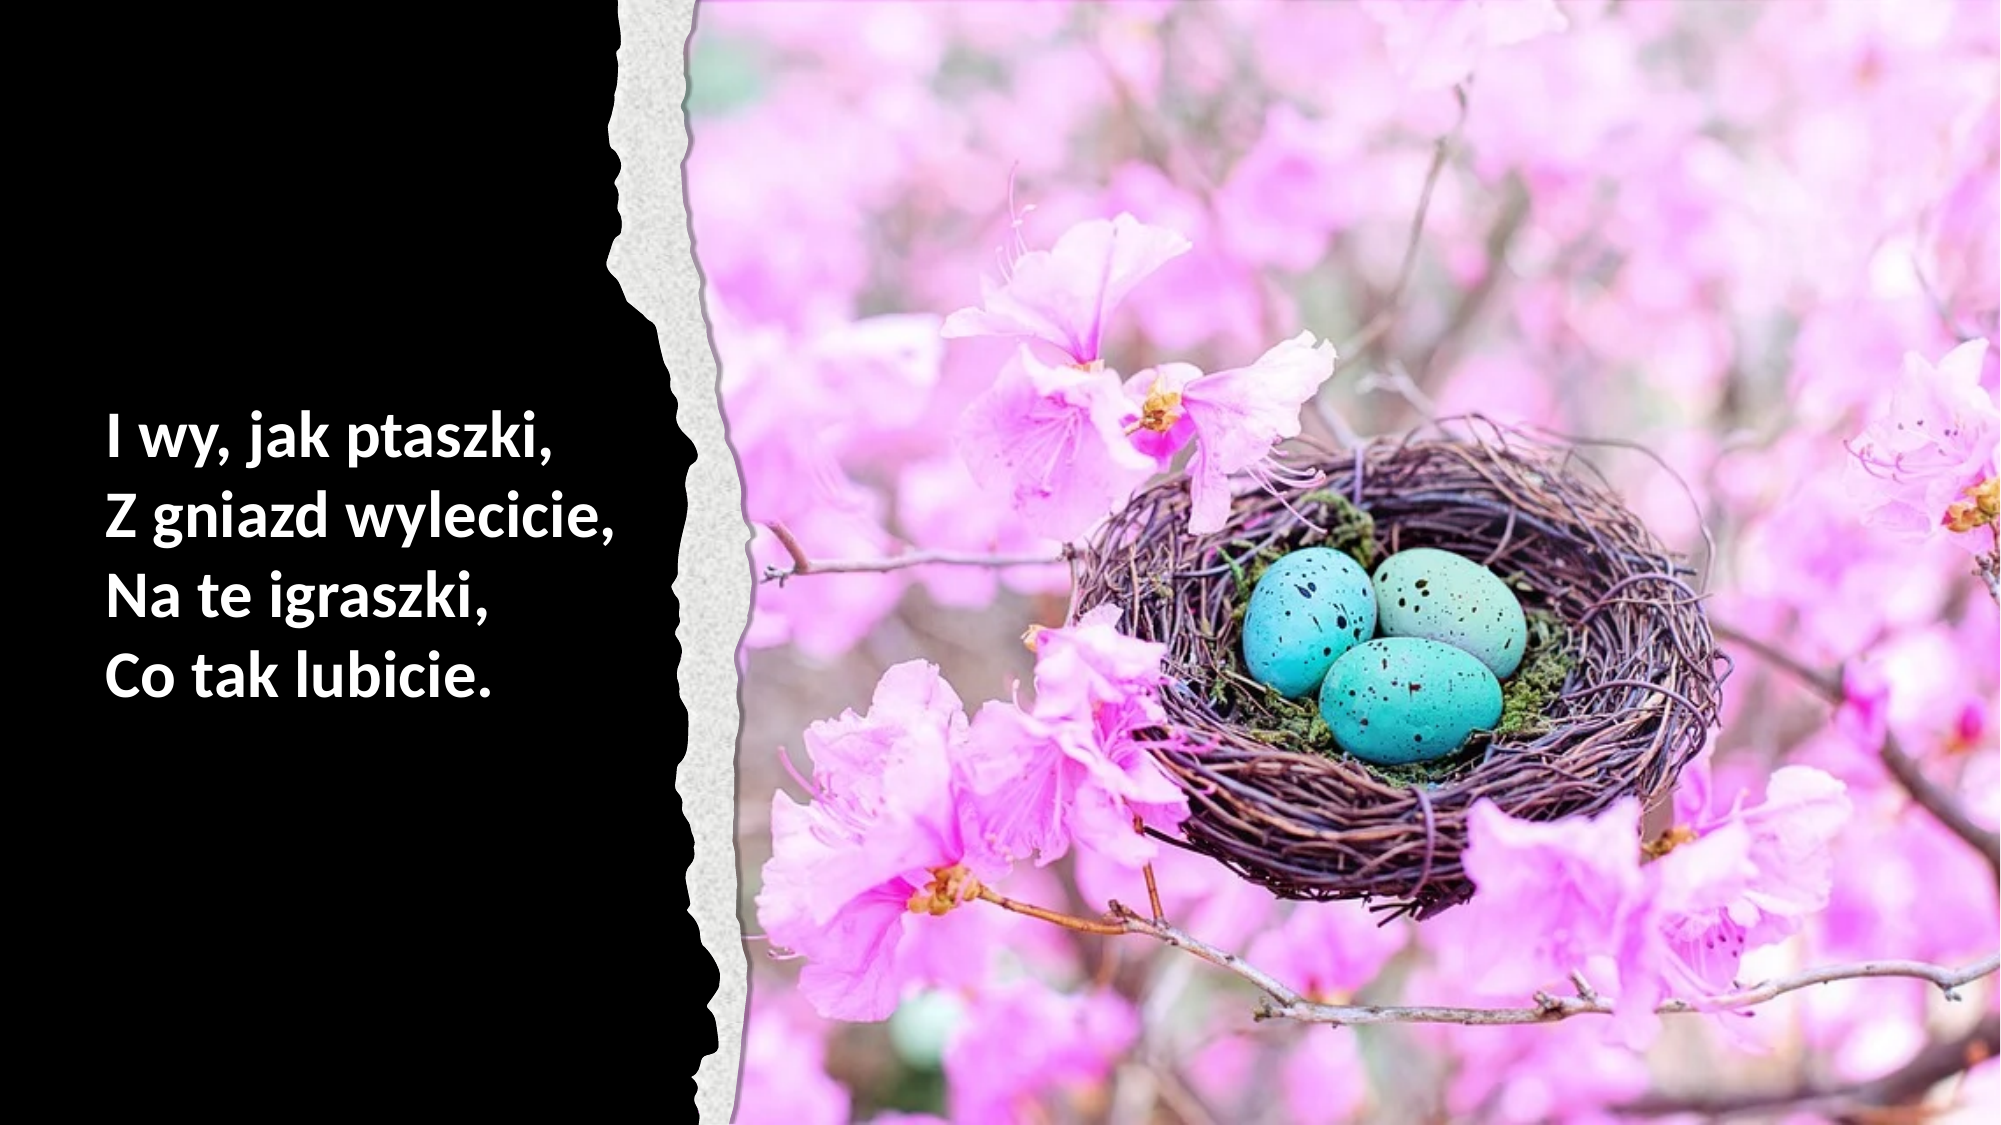

I wy, jak ptasz­ki,
Z gniazd wy­le­ci­cie,
Na te igrasz­ki,
Co tak lu­bi­cie.